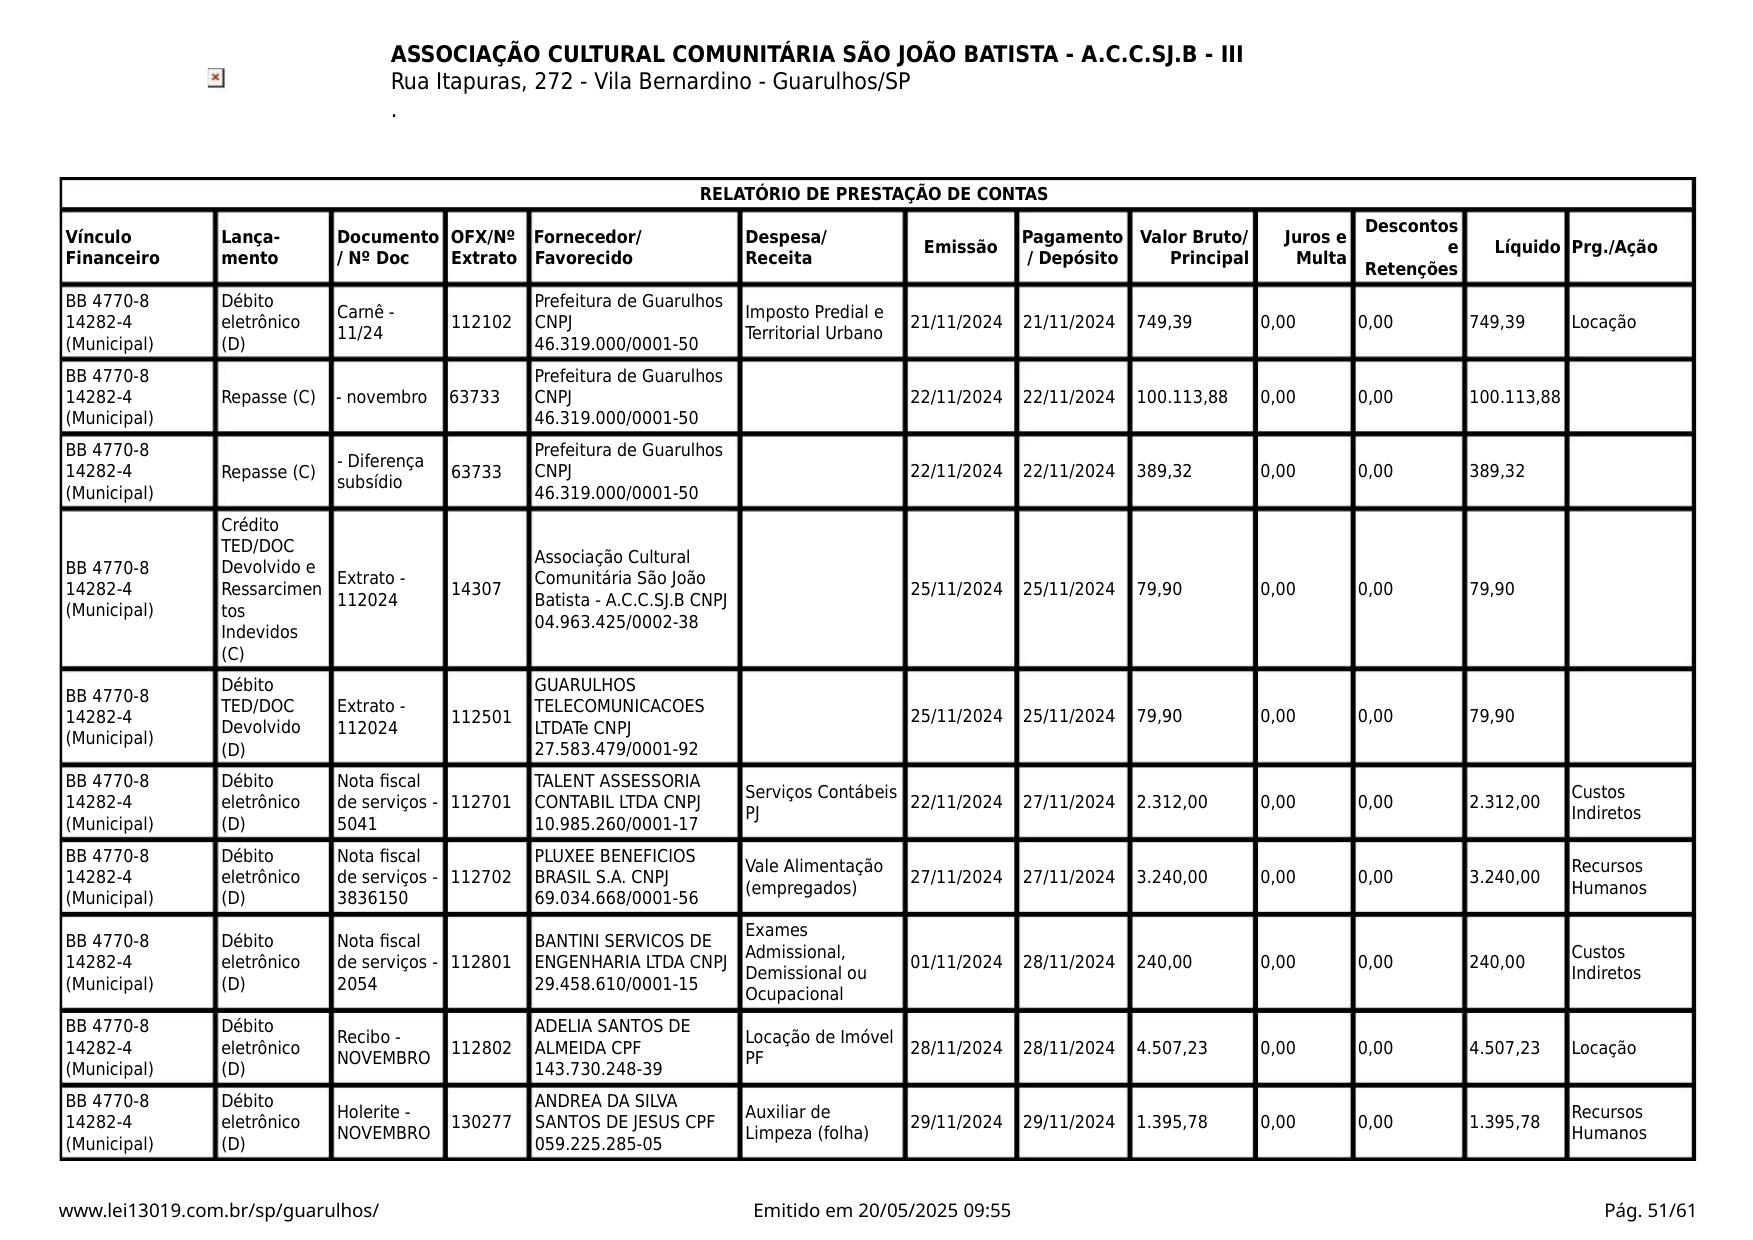

ASSOCIAÇÃO CULTURAL COMUNITÁRIA SÃO JOÃO BATISTA - A.C.C.SJ.B - III
Rua Itapuras, 272 - Vila Bernardino - Guarulhos/SP
.
RELATÓRIO DE PRESTAÇÃO DE CONTAS
Descontos
e
Retenções
Vínculo
Financeiro
Lança-
mento
Documento OFX/Nº Fornecedor/
Despesa/
Receita
Pagamento Valor Bruto/
/ Depósito Principal
Juros e
Multa
Emissão
Líquido Prg./Ação
/ Nº Doc
Extrato Favorecido
BB 4770-8
14282-4
(Municipal)
Débito
eletrônico
(D)
Prefeitura de Guarulhos
112102 CNPJ
46.319.000/0001-50
Carnê -
11/24
Imposto Predial e
Territorial Urbano
21/11/2024 21/11/2024 749,39
22/11/2024 22/11/2024 100.113,88
22/11/2024 22/11/2024 389,32
0,00
0,00
0,00
0,00
749,39
Locação
BB 4770-8
14282-4
(Municipal)
Prefeitura de Guarulhos
CNPJ
46.319.000/0001-50
Repasse (C) - novembro 63733
0,00
0,00
100.113,88
389,32
BB 4770-8
14282-4
(Municipal)
Prefeitura de Guarulhos
CNPJ
46.319.000/0001-50
- Diferença
subsídio
Repasse (C)
63733
14307
Crédito
TED/DOC
Devolvido e
Ressarcimen
tos
Indevidos
(C)
Associação Cultural
Comunitária São João
Batista - A.C.C.SJ.B CNPJ
04.963.425/0002-38
BB 4770-8
14282-4
(Municipal)
Extrato -
112024
25/11/2024 25/11/2024 79,90
25/11/2024 25/11/2024 79,90
0,00
0,00
0,00
0,00
79,90
79,90
Débito
TED/DOC
Devolvido
(D)
GUARULHOS
BB 4770-8
14282-4
(Municipal)
Extrato -
112024
TELECOMUNICACOES
LTDATe CNPJ
112501
27.583.479/0001-92
BB 4770-8
14282-4
(Municipal)
Débito
eletrônico
(D)
Nota ﬁscal
TALENT ASSESSORIA
Serviços Contábeis
PJ
Custos
Indiretos
de serviços - 112701 CONTABIL LTDA CNPJ
5041
22/11/2024 27/11/2024 2.312,00
27/11/2024 27/11/2024 3.240,00
0,00
0,00
0,00
0,00
2.312,00
3.240,00
10.985.260/0001-17
BB 4770-8
14282-4
(Municipal)
Débito
eletrônico
(D)
Nota ﬁscal
de serviços - 112702 BRASIL S.A. CNPJ
3836150
PLUXEE BENEFICIOS
Vale Alimentação
(empregados)
Recursos
Humanos
69.034.668/0001-56
Exames
BB 4770-8
14282-4
(Municipal)
Débito
eletrônico
(D)
Nota ﬁscal
BANTINI SERVICOS DE
Admissional,
Demissional ou
Ocupacional
Custos
Indiretos
de serviços - 112801 ENGENHARIA LTDA CNPJ
2054
01/11/2024 28/11/2024 240,00
0,00
0,00
240,00
29.458.610/0001-15
BB 4770-8
14282-4
(Municipal)
Débito
eletrônico
(D)
ADELIA SANTOS DE
112802 ALMEIDA CPF
Recibo -
NOVEMBRO
Locação de Imóvel
PF
28/11/2024 28/11/2024 4.507,23
29/11/2024 29/11/2024 1.395,78
0,00
0,00
0,00
0,00
4.507,23
1.395,78
Locação
143.730.248-39
BB 4770-8
14282-4
(Municipal)
Débito
eletrônico
(D)
ANDREA DA SILVA
130277 SANTOS DE JESUS CPF
059.225.285-05
Holerite -
NOVEMBRO
Auxiliar de
Limpeza (folha)
Recursos
Humanos
www.lei13019.com.br/sp/guarulhos/
Emitido em 20/05/2025 09:55
Pág. 51/61